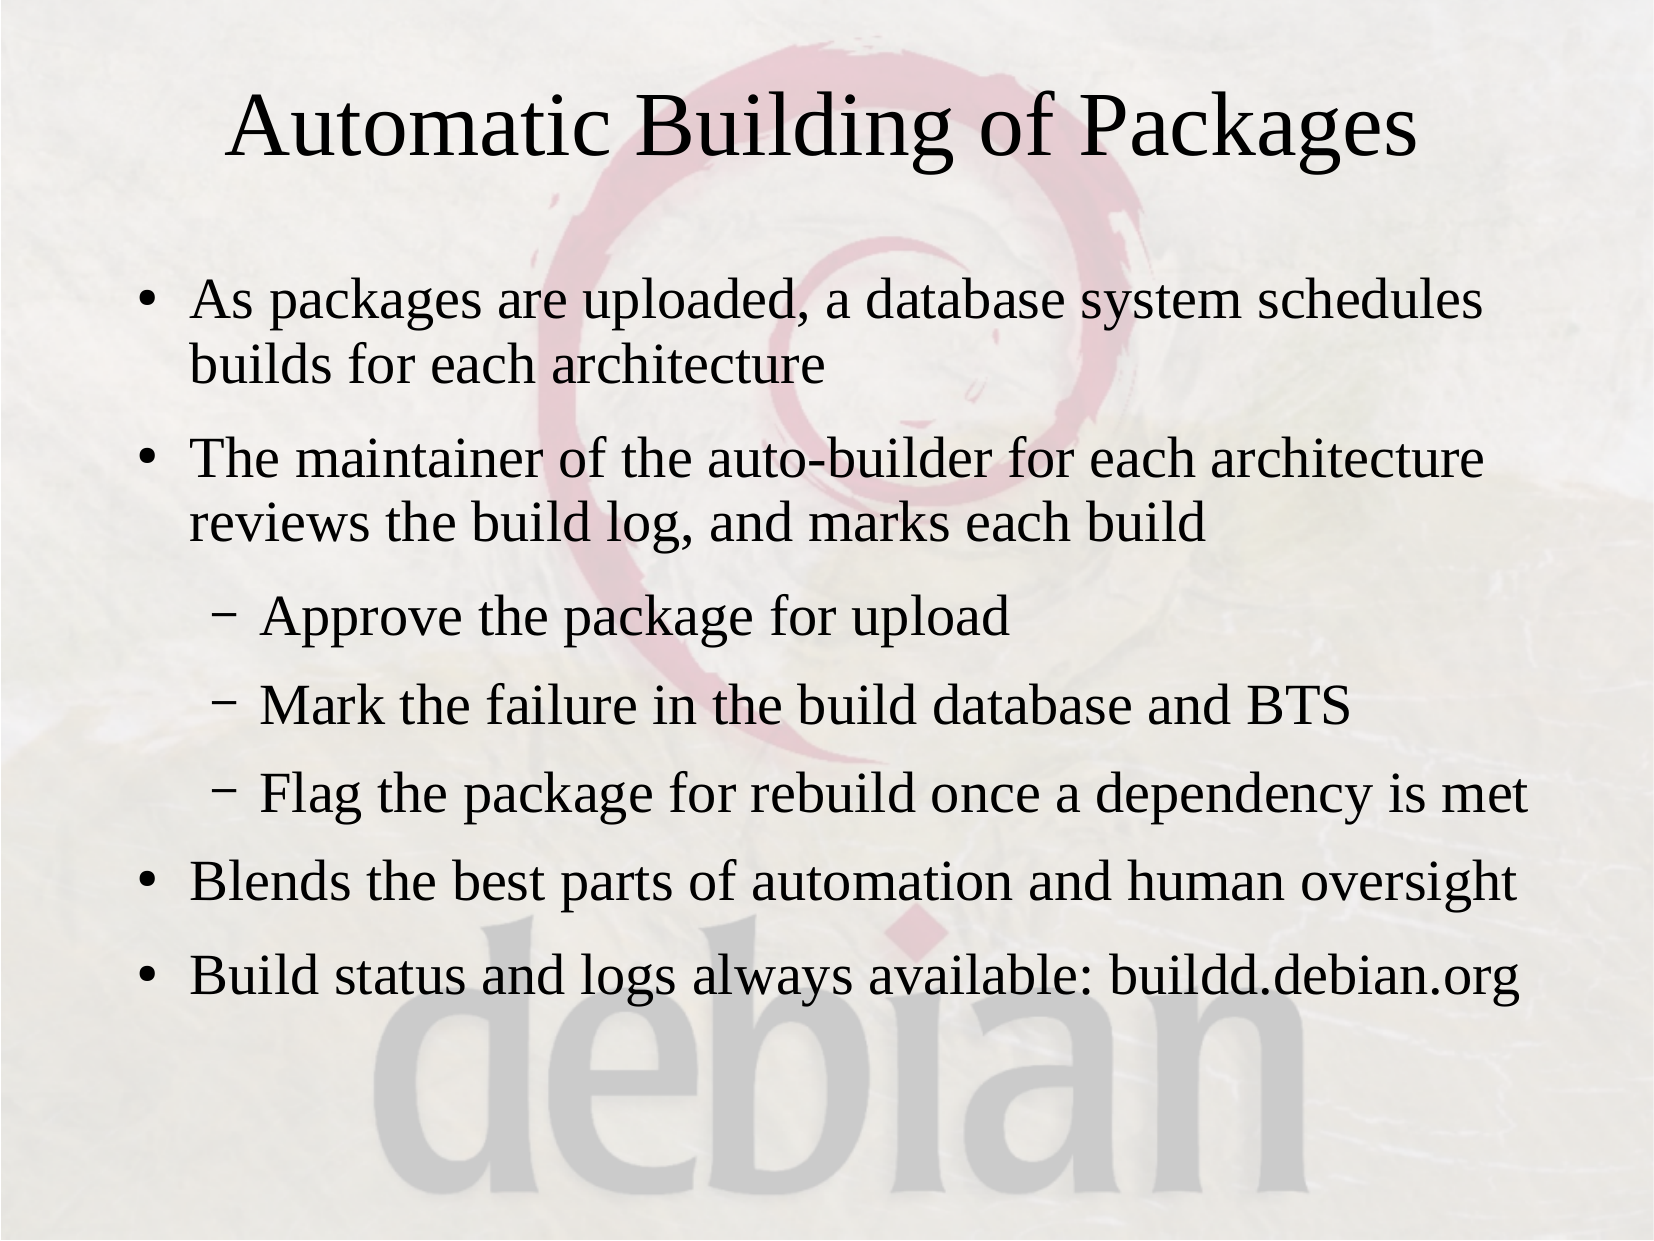

# Automatic Building of Packages
As packages are uploaded, a database system schedules builds for each architecture
The maintainer of the auto-builder for each architecture reviews the build log, and marks each build
Approve the package for upload
Mark the failure in the build database and BTS
Flag the package for rebuild once a dependency is met
Blends the best parts of automation and human oversight
Build status and logs always available: buildd.debian.org